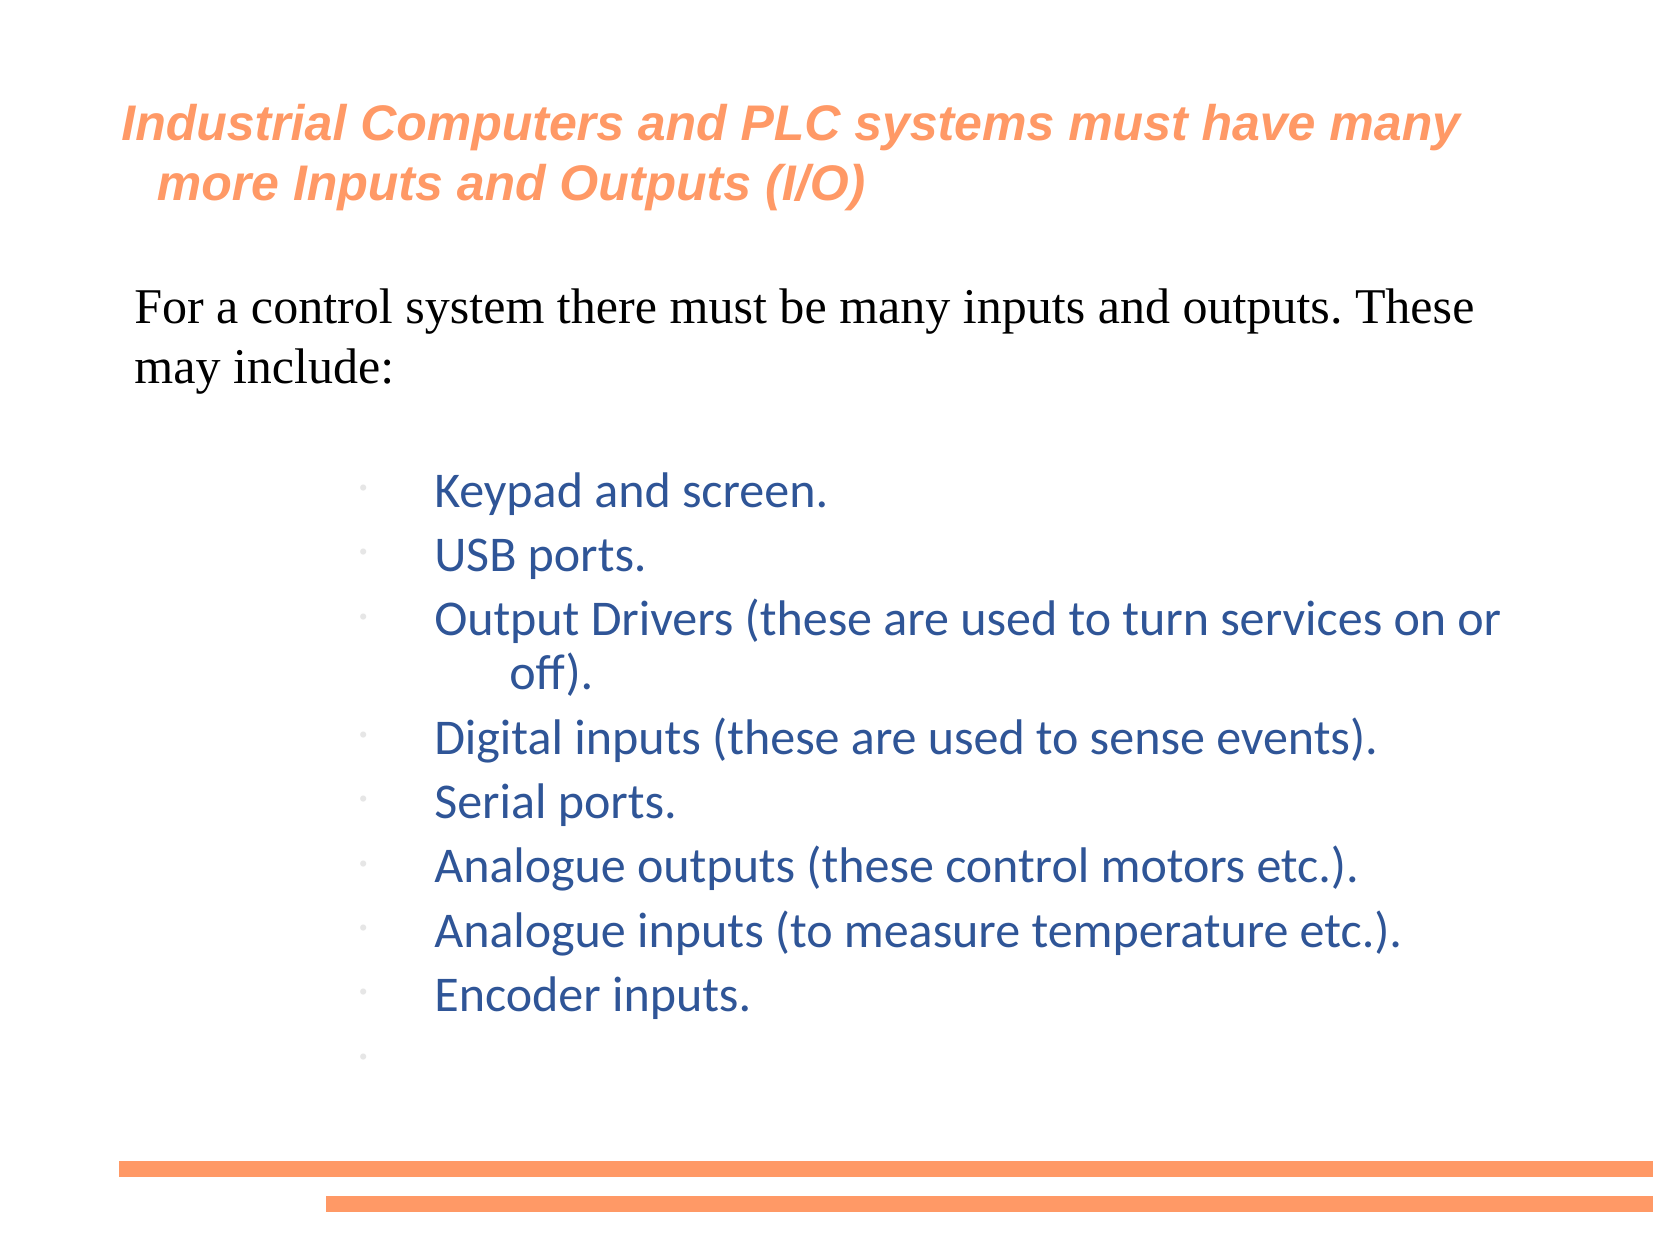

# Industrial Computers and PLC systems must have many more Inputs and Outputs (I/O)
For a control system there must be many inputs and outputs. These may include:
Keypad and screen.
USB ports.
Output Drivers (these are used to turn services on or off).
Digital inputs (these are used to sense events).
Serial ports.
Analogue outputs (these control motors etc.).
Analogue inputs (to measure temperature etc.).
Encoder inputs.